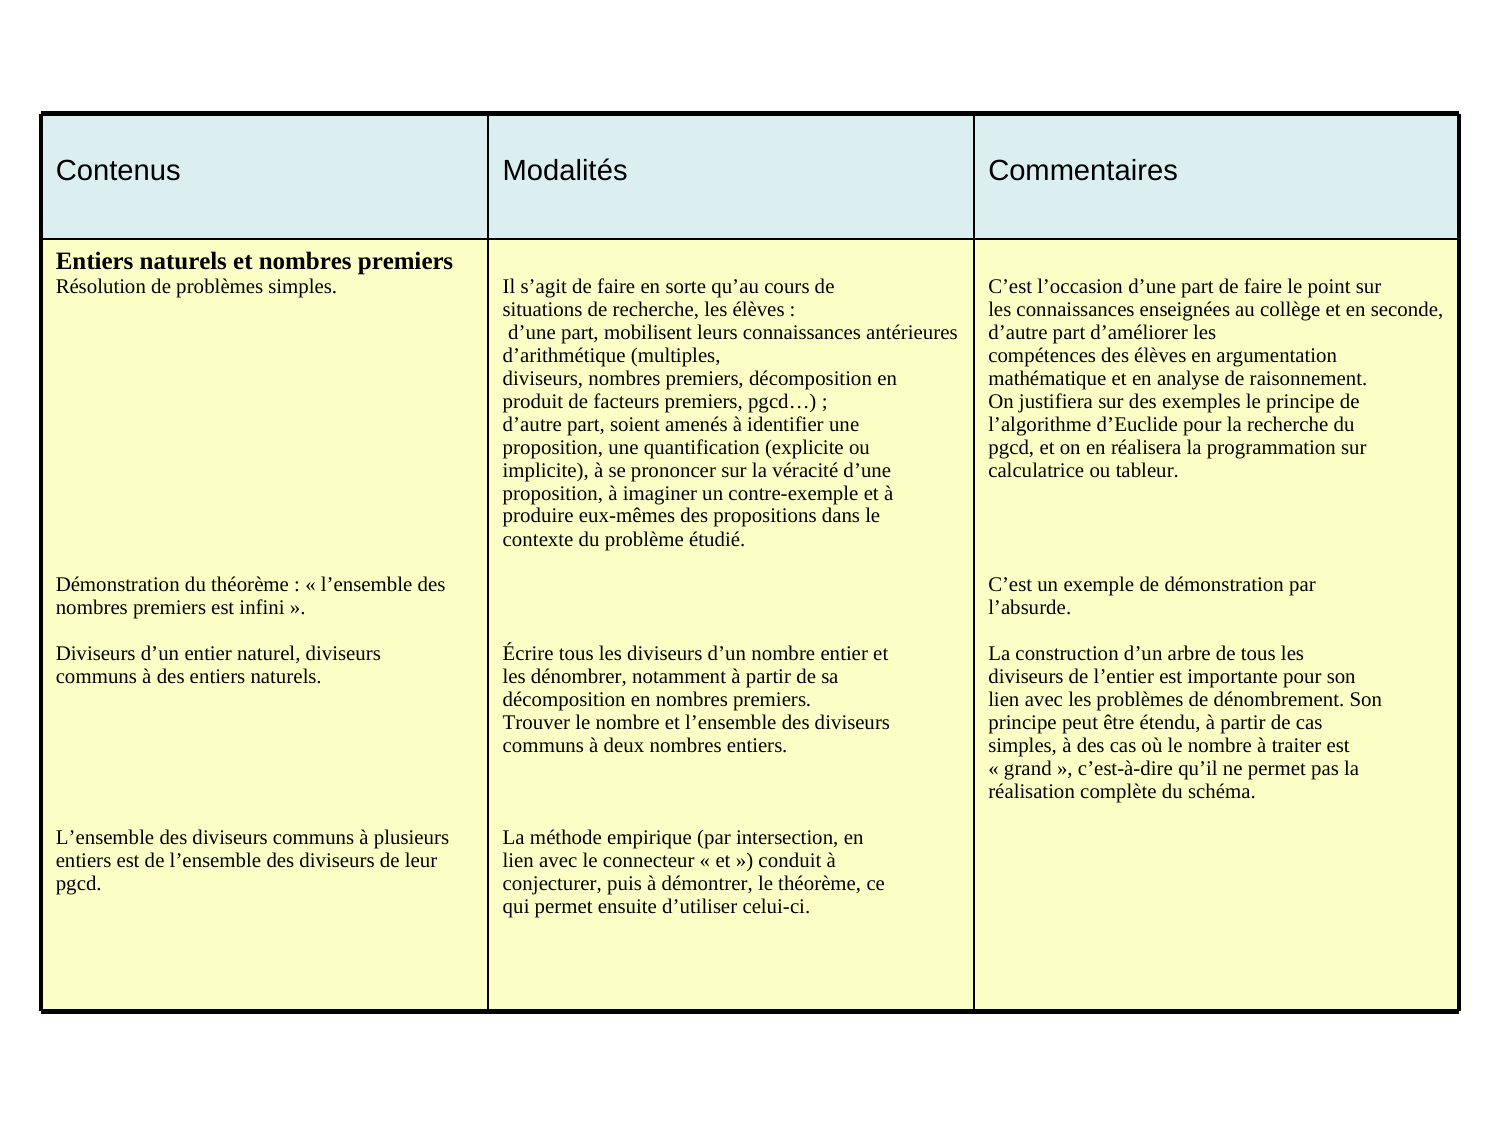

Contenus
Modalités
Commentaires
Entiers naturels et nombres premiers
Résolution de problèmes simples.
Démonstration du théorème : « l’ensemble des nombres premiers est infini ».
Diviseurs d’un entier naturel, diviseurs
communs à des entiers naturels.
L’ensemble des diviseurs communs à plusieurs entiers est de l’ensemble des diviseurs de leur pgcd.
Il s’agit de faire en sorte qu’au cours de
situations de recherche, les élèves :
 d’une part, mobilisent leurs connaissances antérieures d’arithmétique (multiples,
diviseurs, nombres premiers, décomposition en produit de facteurs premiers, pgcd…) ;
d’autre part, soient amenés à identifier une proposition, une quantification (explicite ou implicite), à se prononcer sur la véracité d’une proposition, à imaginer un contre-exemple et à produire eux-mêmes des propositions dans le
contexte du problème étudié.
Écrire tous les diviseurs d’un nombre entier et
les dénombrer, notamment à partir de sa décomposition en nombres premiers.
Trouver le nombre et l’ensemble des diviseurs communs à deux nombres entiers.
La méthode empirique (par intersection, en
lien avec le connecteur « et ») conduit à
conjecturer, puis à démontrer, le théorème, ce
qui permet ensuite d’utiliser celui-ci.
C’est l’occasion d’une part de faire le point sur
les connaissances enseignées au collège et en seconde, d’autre part d’améliorer les
compétences des élèves en argumentation mathématique et en analyse de raisonnement.
On justifiera sur des exemples le principe de l’algorithme d’Euclide pour la recherche du
pgcd, et on en réalisera la programmation sur calculatrice ou tableur.
C’est un exemple de démonstration par
l’absurde.
La construction d’un arbre de tous les
diviseurs de l’entier est importante pour son
lien avec les problèmes de dénombrement. Son principe peut être étendu, à partir de cas
simples, à des cas où le nombre à traiter est
« grand », c’est-à-dire qu’il ne permet pas la réalisation complète du schéma.